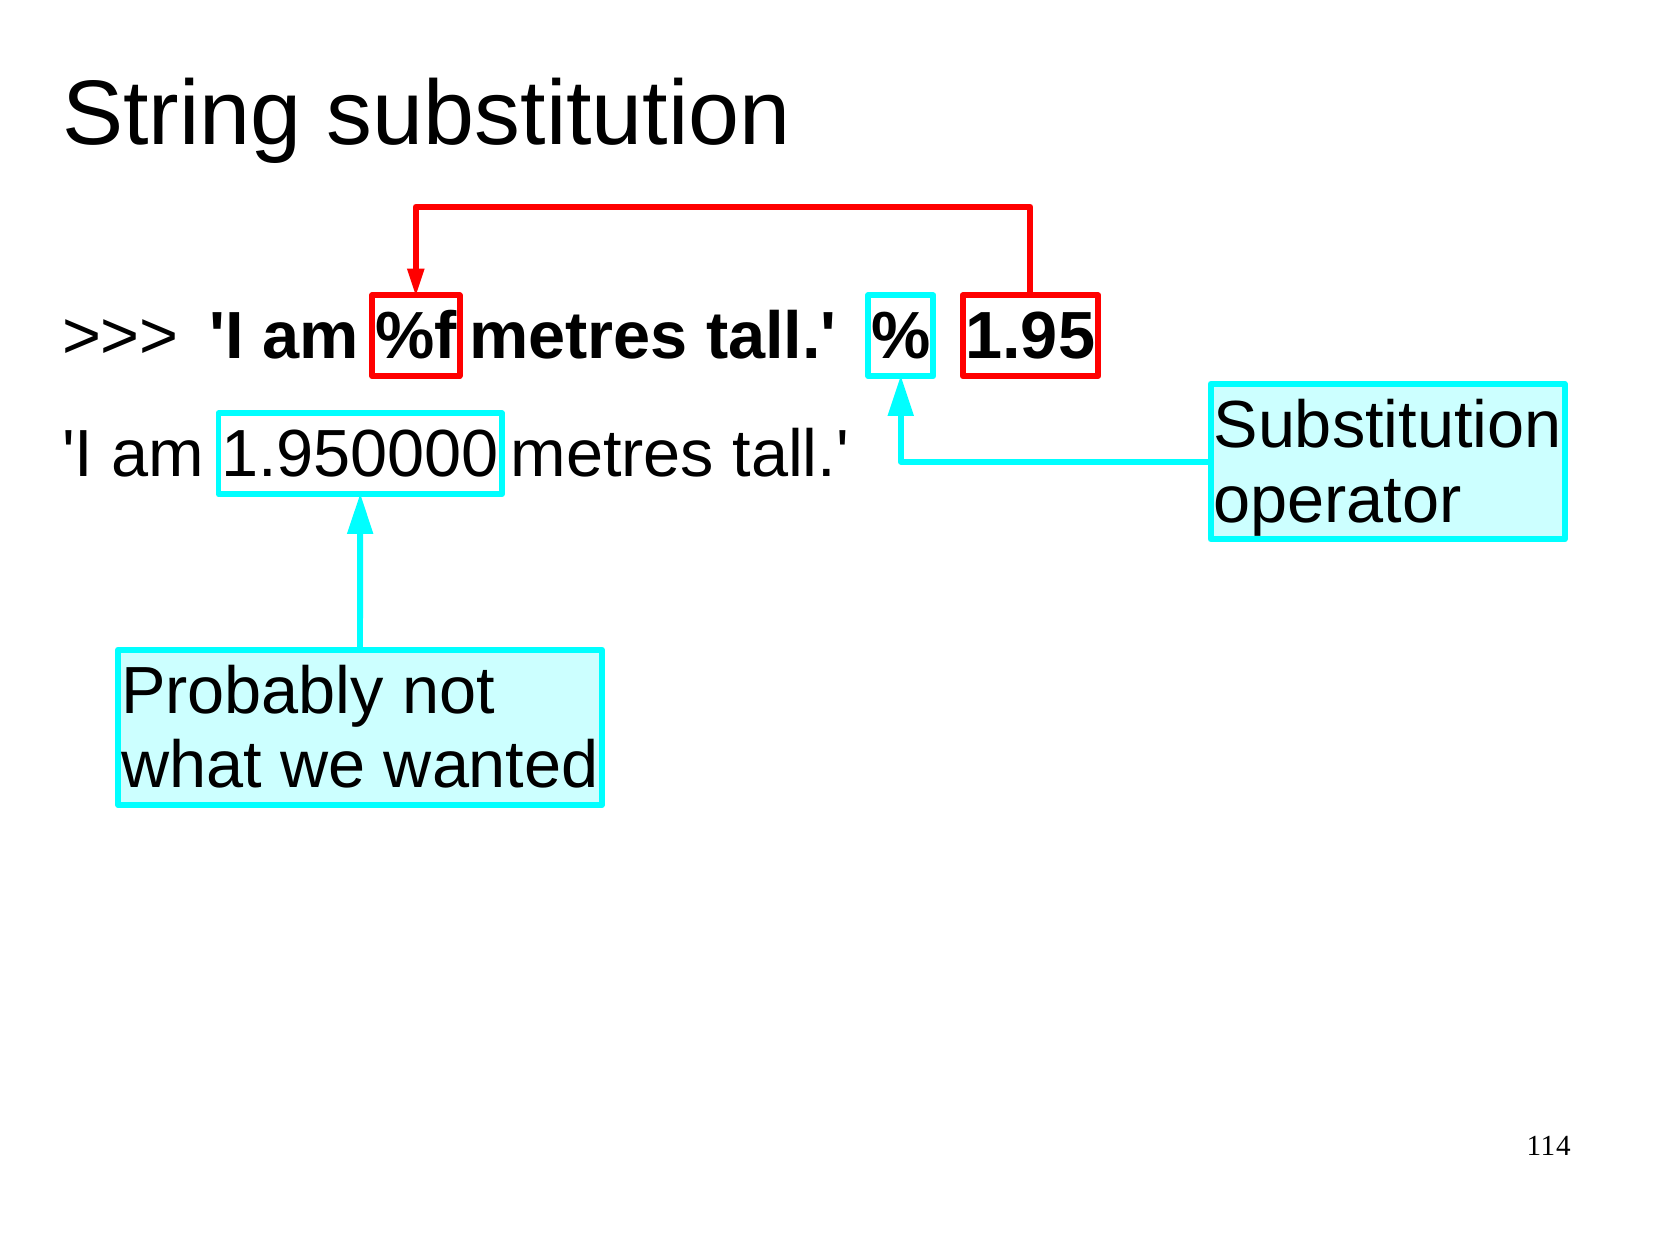

String substitution
>>>
%f
'I am
metres tall.'
%
1.95
Substitution
operator
1.950000
'I am
metres tall.'
Probably not
what we wanted
114